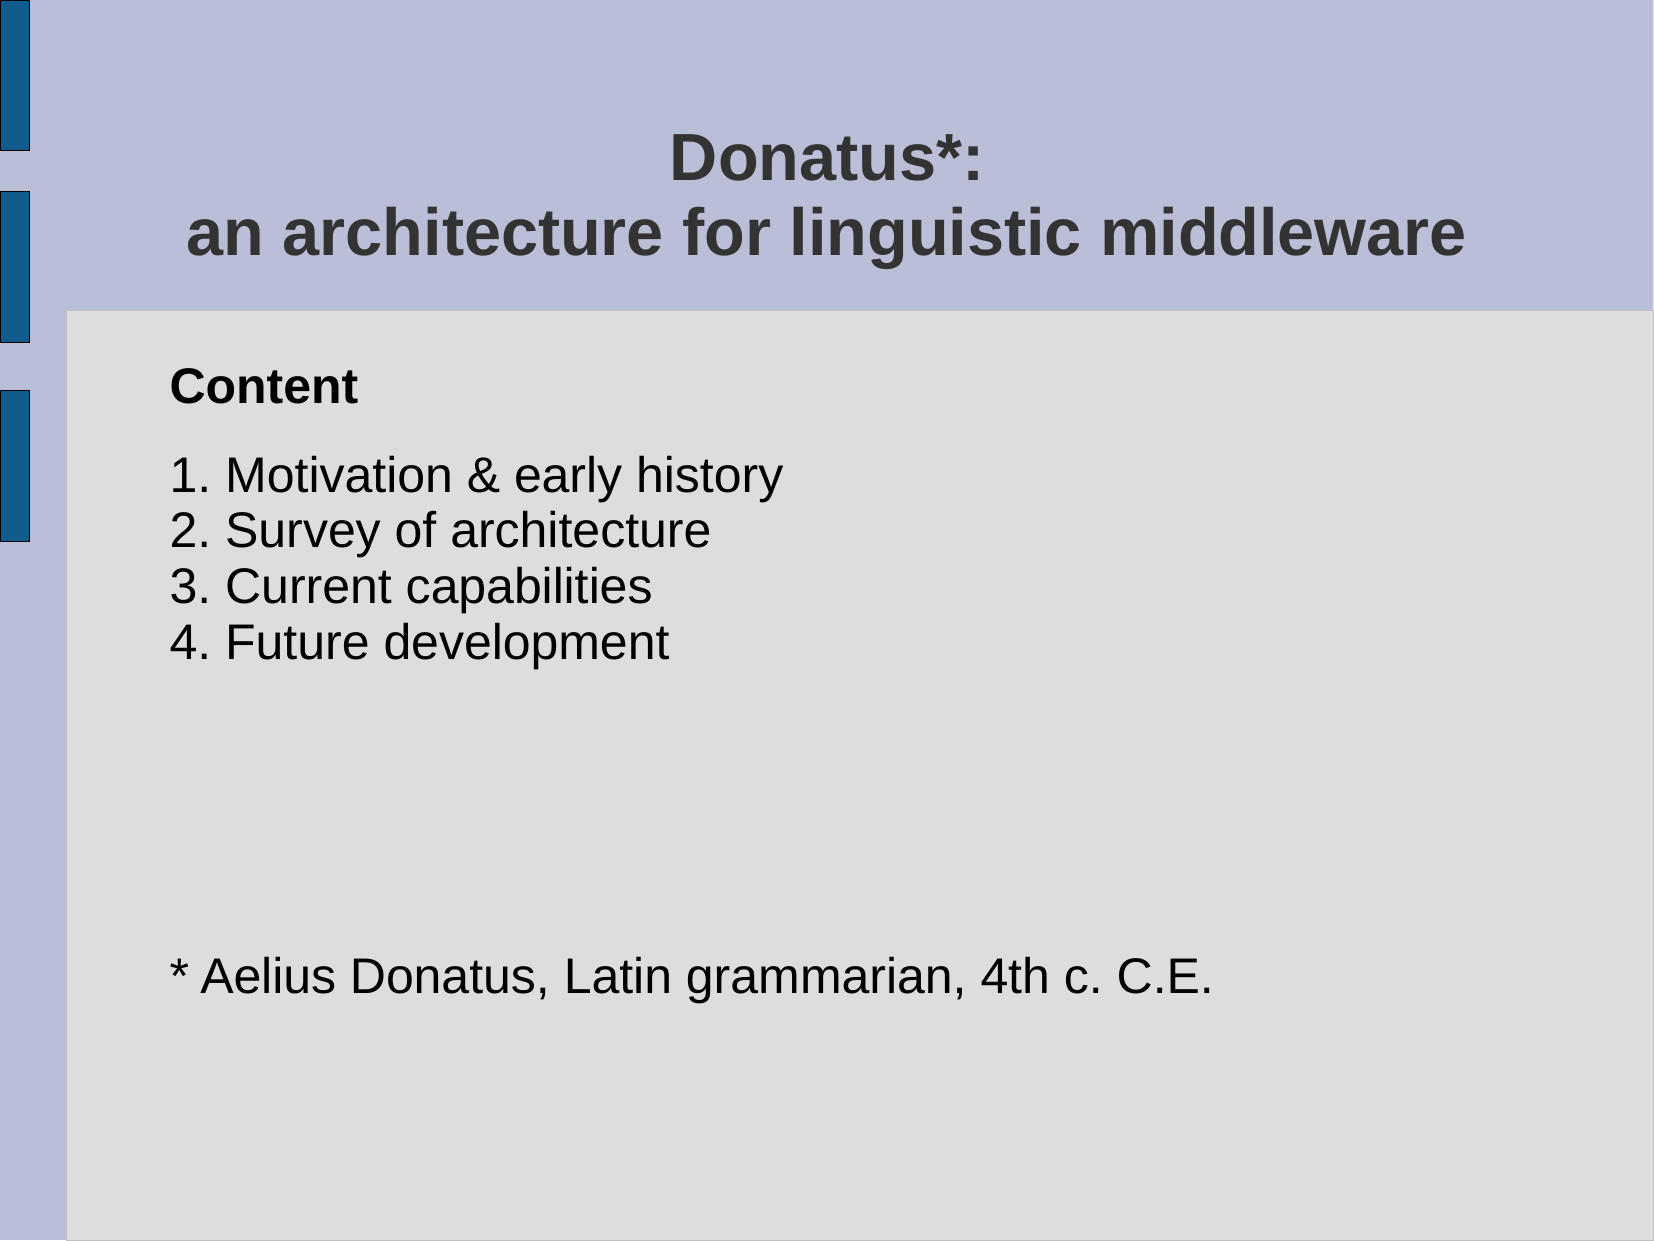

# Donatus*: an architecture for linguistic middleware
Content
1. Motivation & early history
2. Survey of architecture
3. Current capabilities
4. Future development
* Aelius Donatus, Latin grammarian, 4th c. C.E.